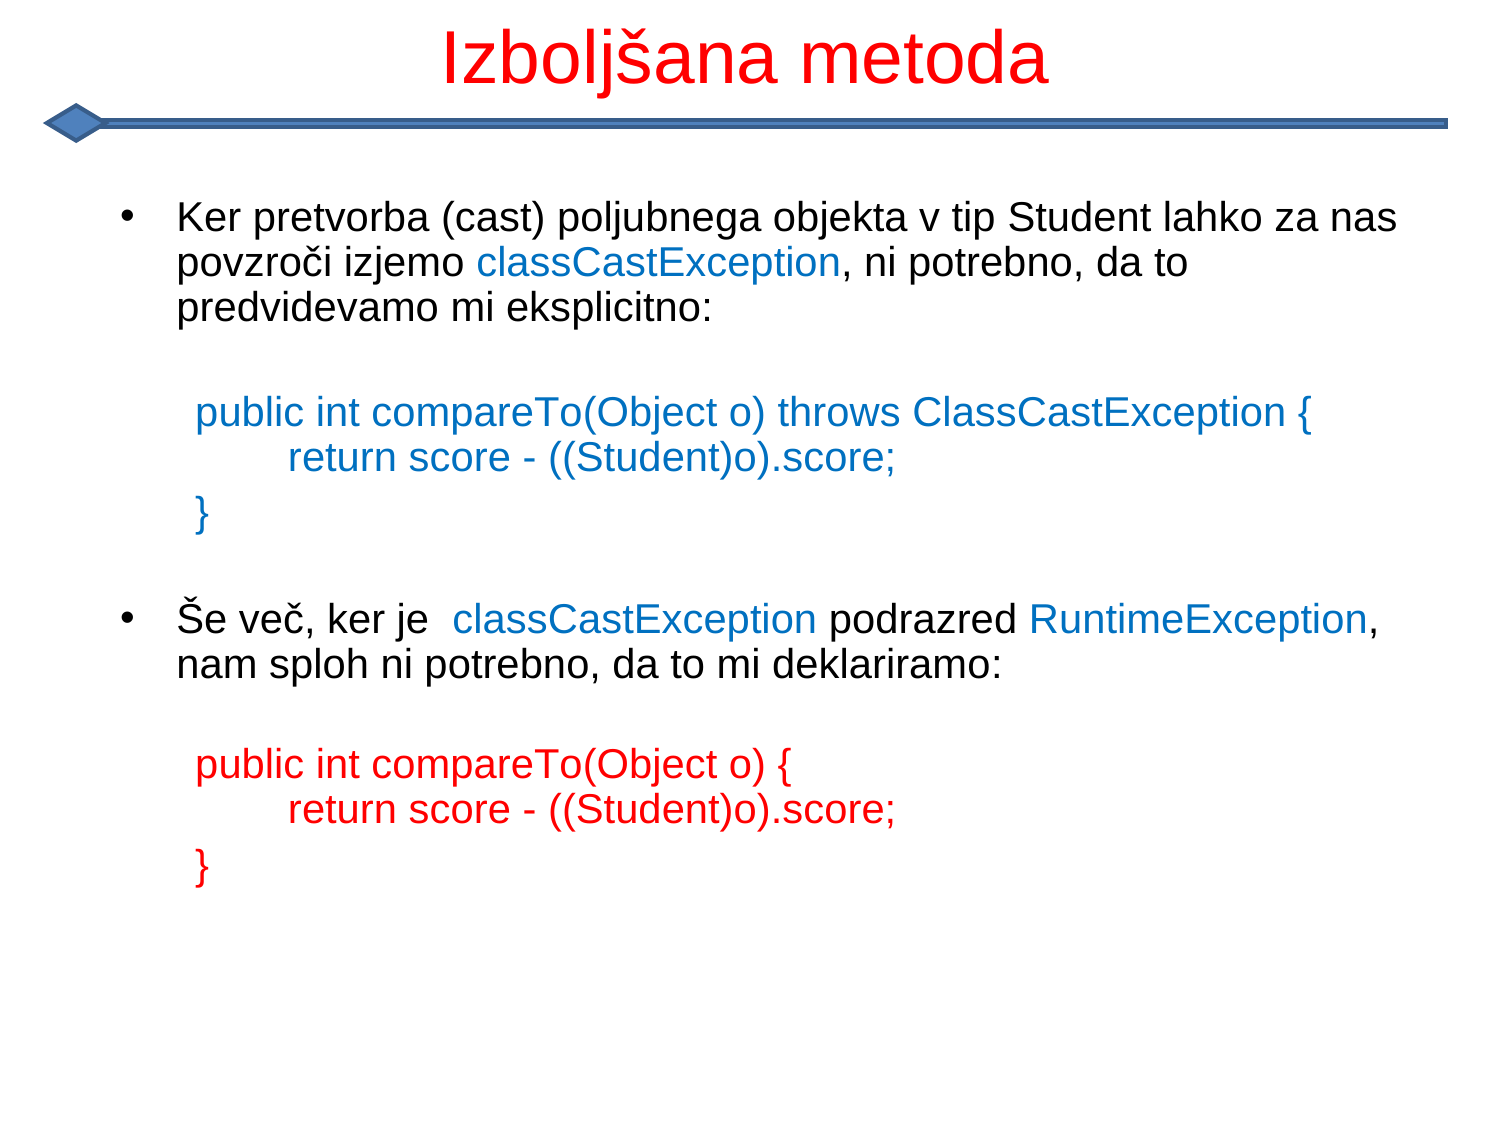

# Izboljšana metoda
Ker pretvorba (cast) poljubnega objekta v tip Student lahko za nas povzroči izjemo classCastException, ni potrebno, da to predvidevamo mi eksplicitno:
public int compareTo(Object o) throws ClassCastException {
 return score - ((Student)o).score;
}
Še več, ker je classCastException podrazred RuntimeException, nam sploh ni potrebno, da to mi deklariramo:
public int compareTo(Object o) {
 return score - ((Student)o).score;
}